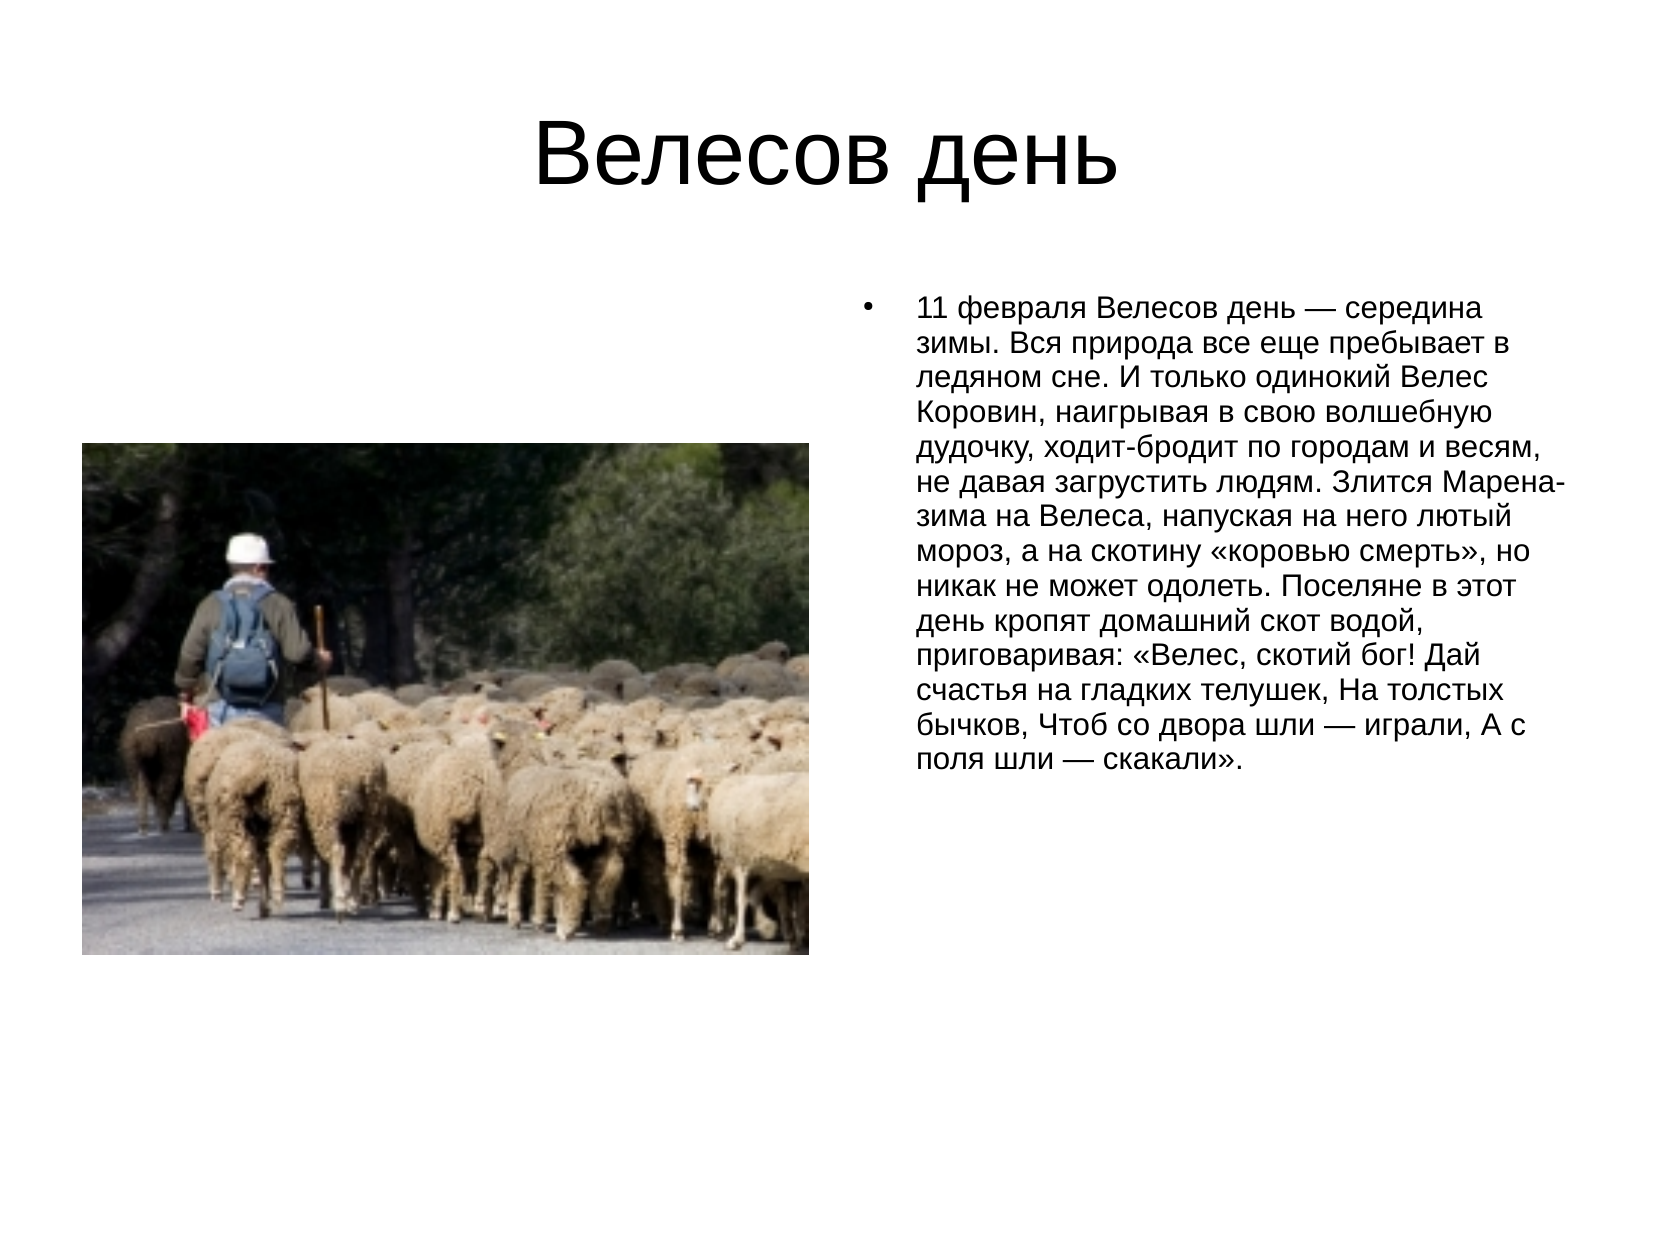

# Велесов день
11 февраля Велесов день — середина зимы. Вся природа все еще пребывает в ледяном сне. И только одинокий Велес Коровин, наигрывая в свою волшебную дудочку, ходит-бродит по городам и весям, не давая загрустить людям. Злится Марена-зима на Велеса, напуская на него лютый мороз, а на скотину «коровью смерть», но никак не может одолеть. Поселяне в этот день кропят домашний скот водой, приговаривая: «Велес, скотий бог! Дай счастья на гладких телушек, На толстых бычков, Чтоб со двора шли — играли, А с поля шли — скакали».